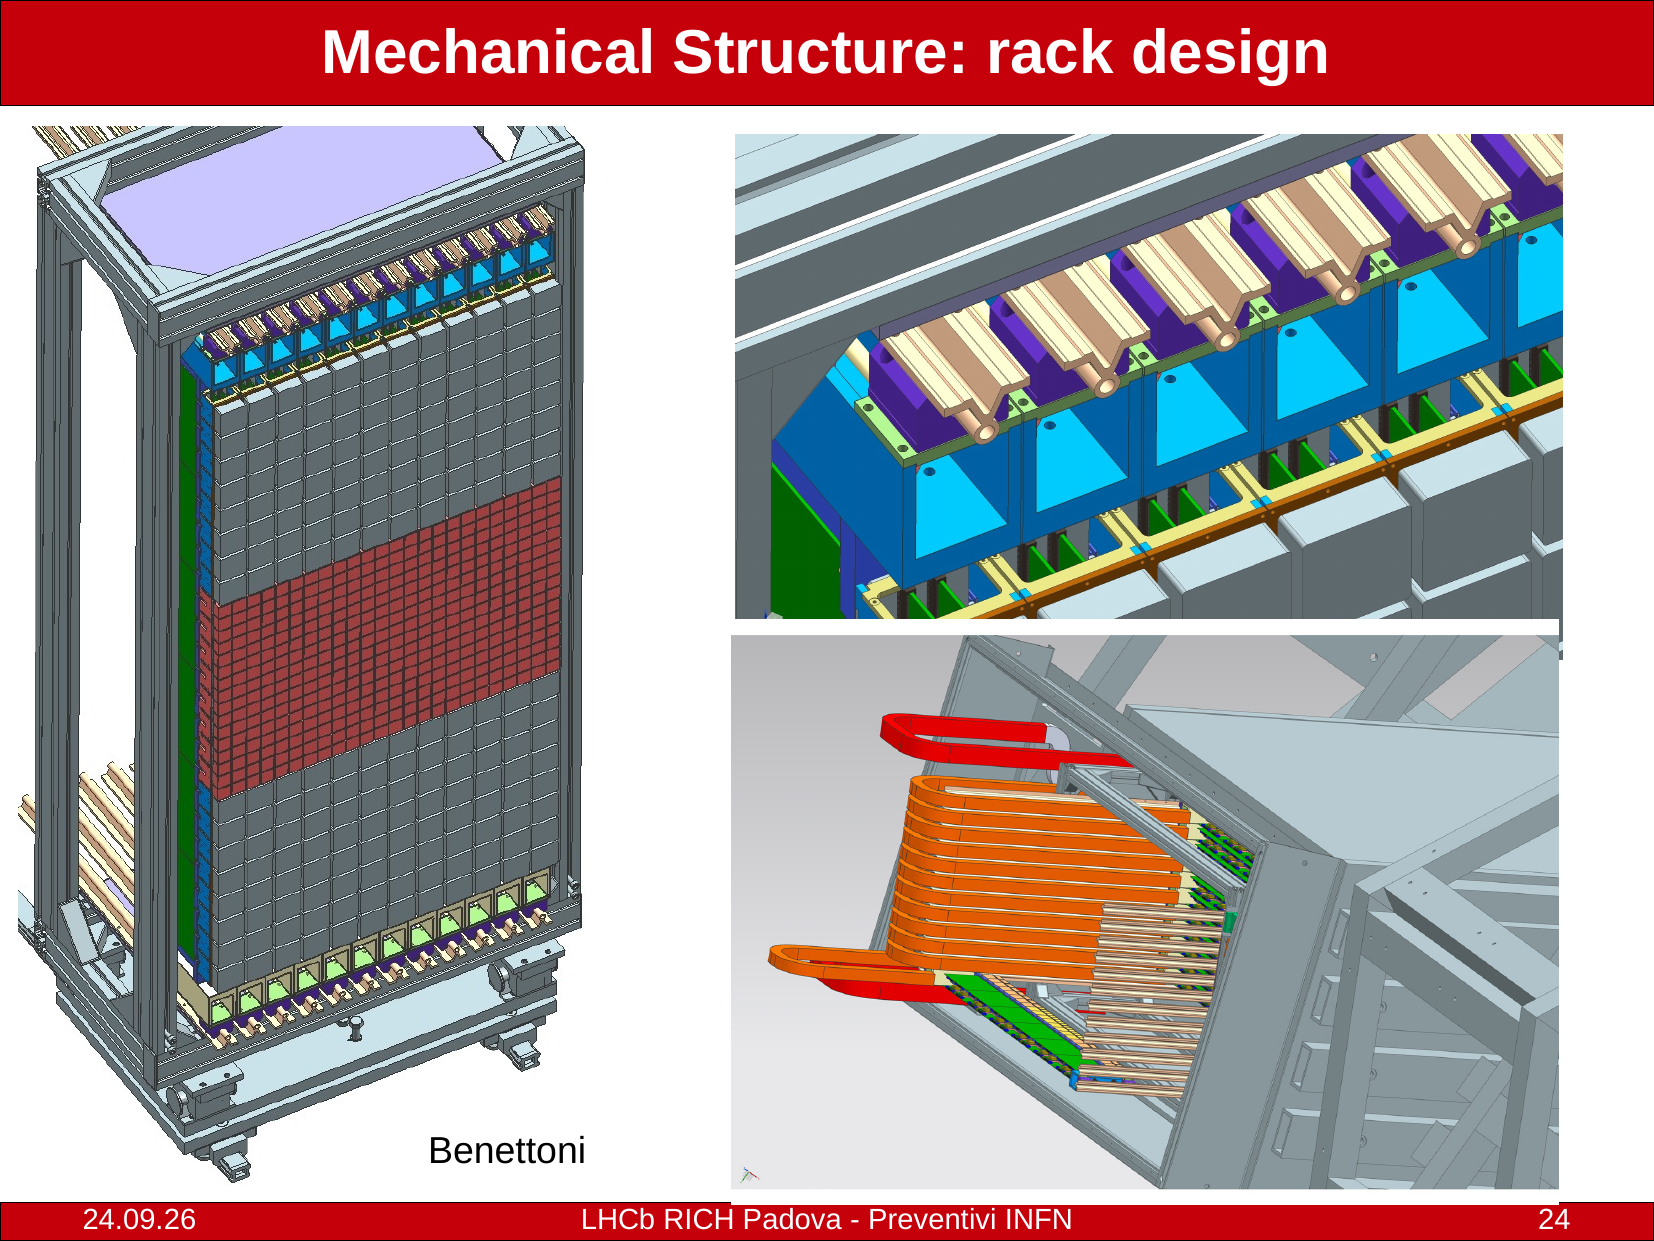

# Mechanical Structure: rack design
Benettoni
LHCb RICH Padova - Preventivi INFN
24